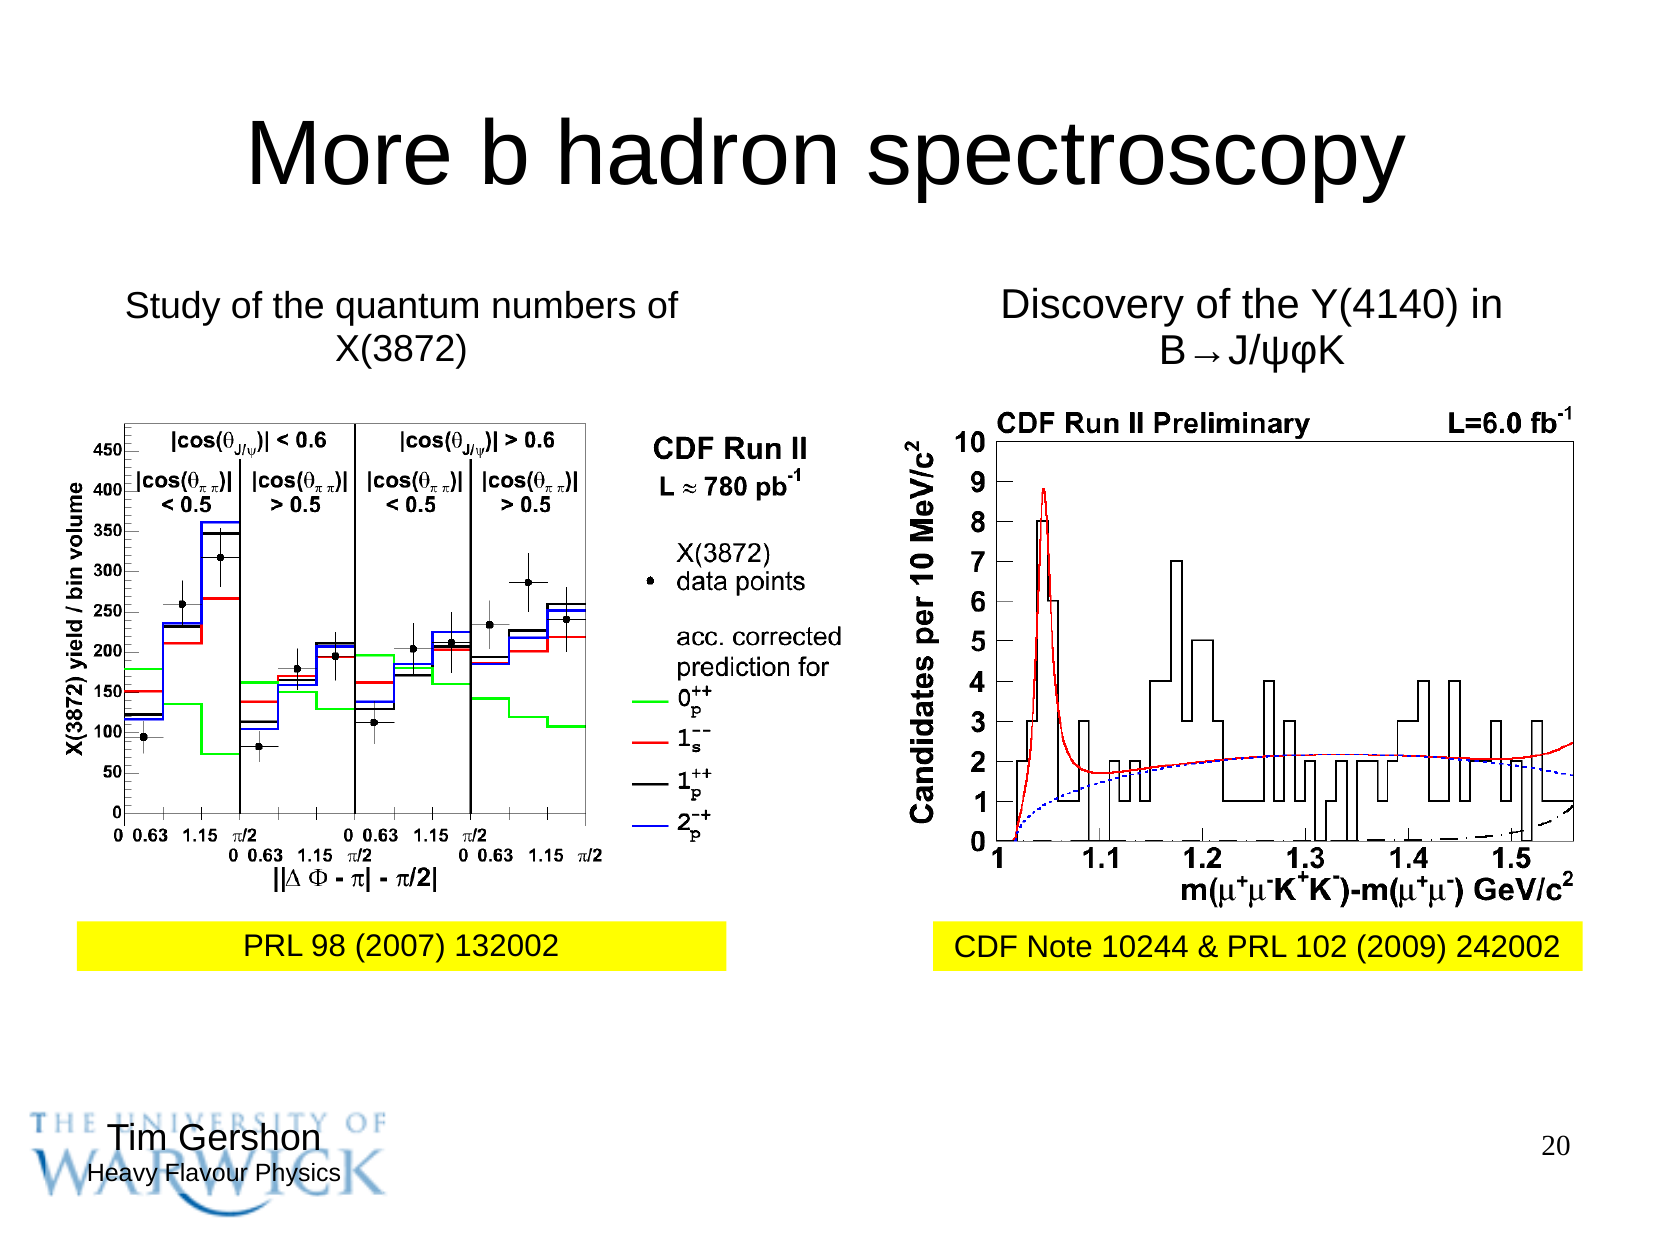

# More b hadron spectroscopy
Discovery of the Y(4140) in B→J/ψφK
Study of the quantum numbers of X(3872)
PRL 98 (2007) 132002
CDF Note 10244 & PRL 102 (2009) 242002
Tim Gershon
Heavy Flavour Physics
20